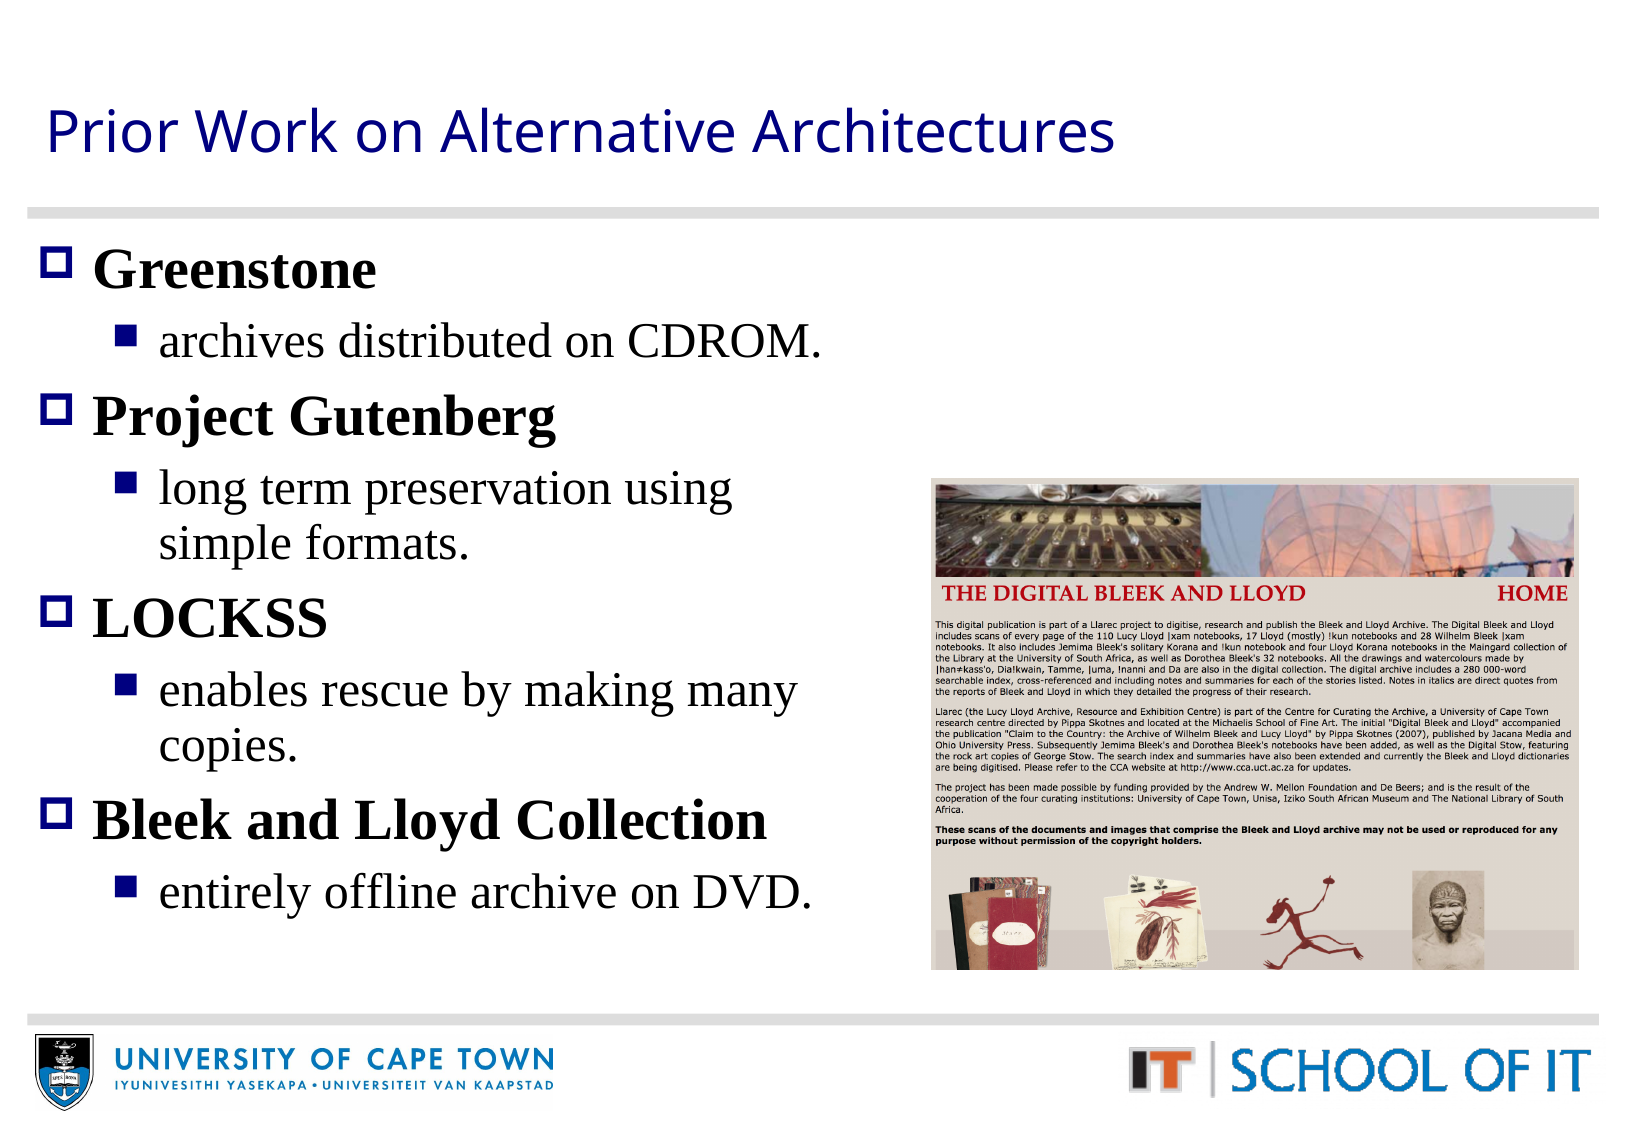

# Prior Work on Alternative Architectures
Greenstone
archives distributed on CDROM.
Project Gutenberg
long term preservation using simple formats.
LOCKSS
enables rescue by making many copies.
Bleek and Lloyd Collection
entirely offline archive on DVD.